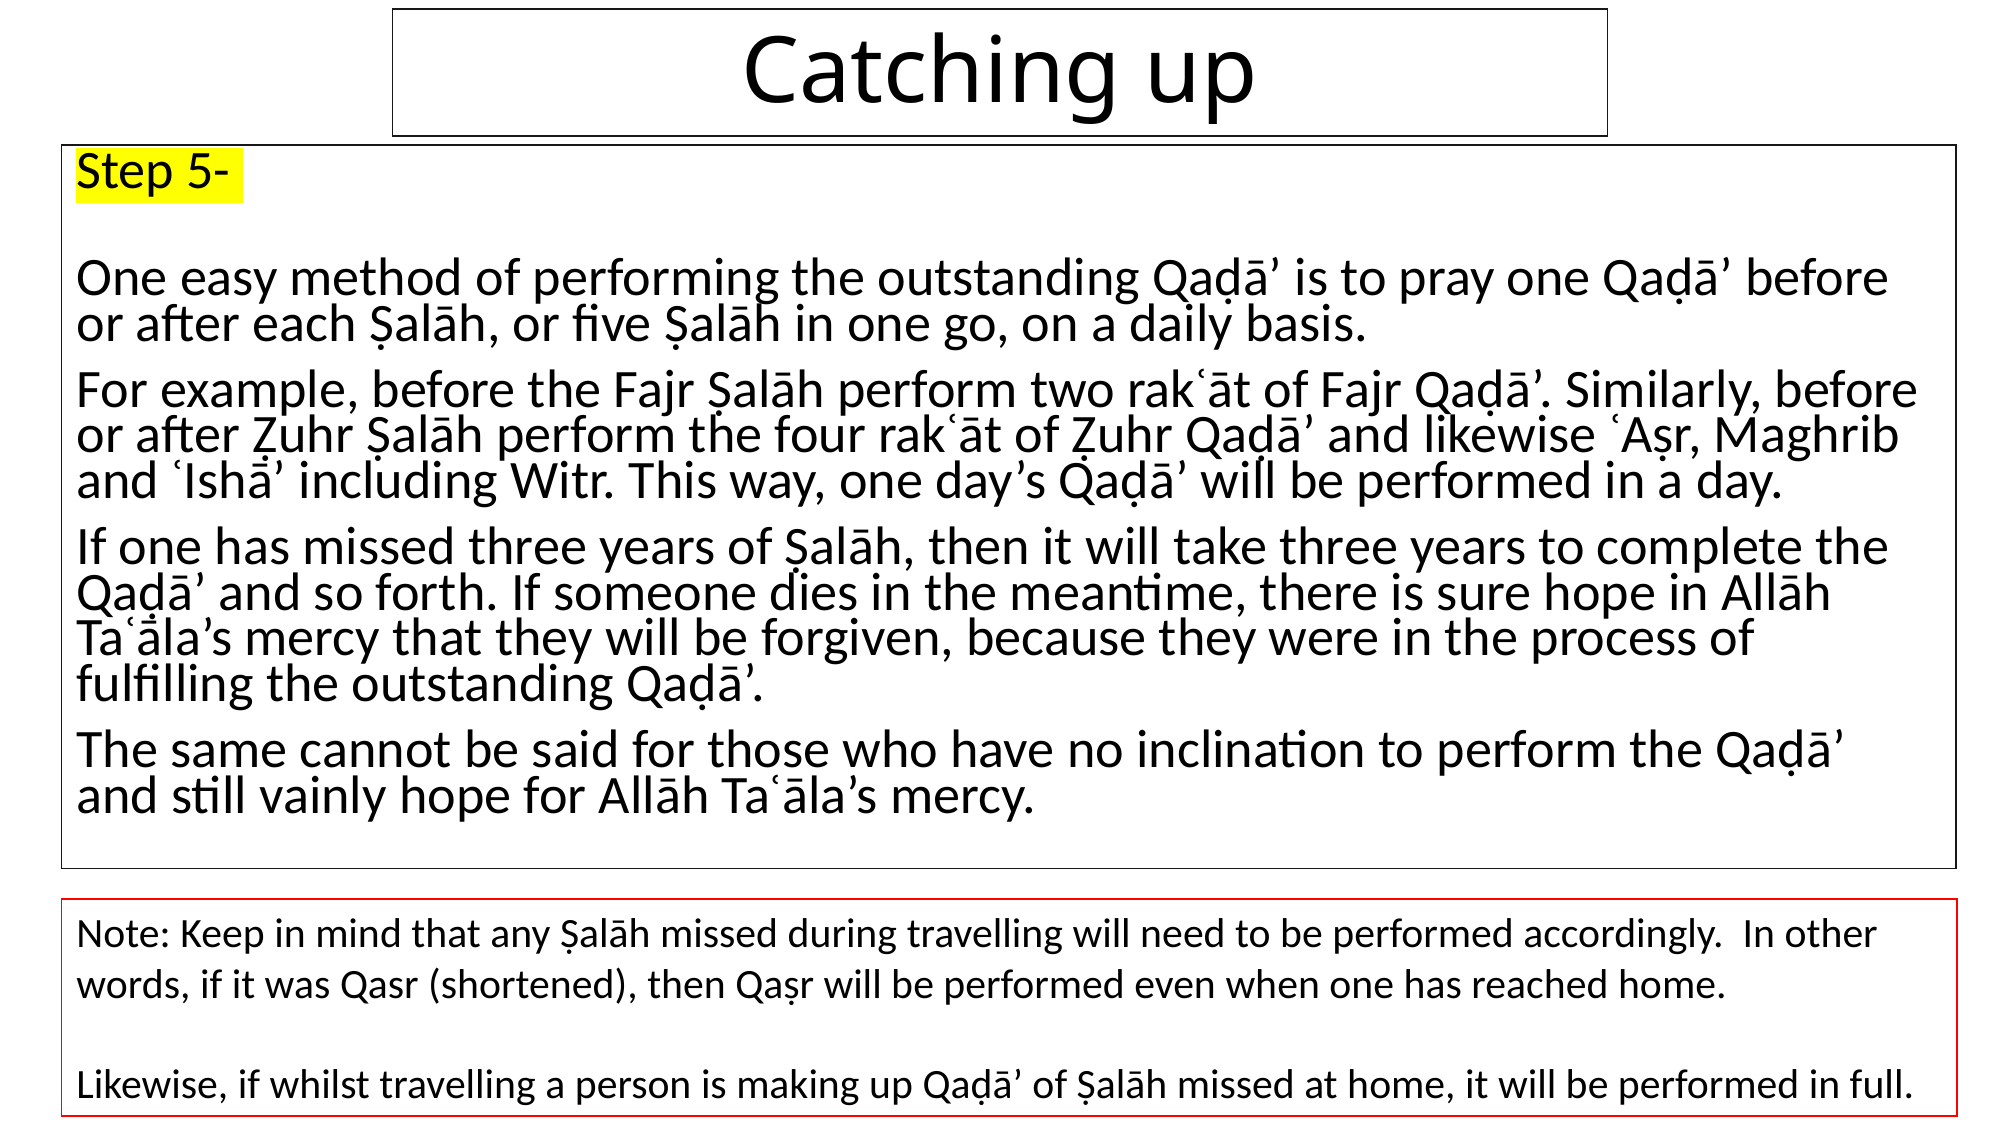

# Catching up
Step 5-
One easy method of performing the outstanding Qaḍā’ is to pray one Qaḍā’ before or after each Ṣalāh, or five Ṣalāh in one go, on a daily basis.
For example, before the Fajr Ṣalāh perform two rakʿāt of Fajr Qaḍā’. Similarly, before or after Ẓuhr Ṣalāh perform the four rakʿāt of Ẓuhr Qaḍā’ and likewise ʿAṣr, Maghrib and ʿIshā’ including Witr. This way, one day’s Qaḍā’ will be performed in a day.
If one has missed three years of Ṣalāh, then it will take three years to complete the Qaḍā’ and so forth. If someone dies in the meantime, there is sure hope in Allāh Taʿāla’s mercy that they will be forgiven, because they were in the process of fulfilling the outstanding Qaḍā’.
The same cannot be said for those who have no inclination to perform the Qaḍā’ and still vainly hope for Allāh Taʿāla’s mercy.
Note: Keep in mind that any Ṣalāh missed during travelling will need to be performed accordingly. In other words, if it was Qasr (shortened), then Qaṣr will be performed even when one has reached home.
Likewise, if whilst travelling a person is making up Qaḍā’ of Ṣalāh missed at home, it will be performed in full.